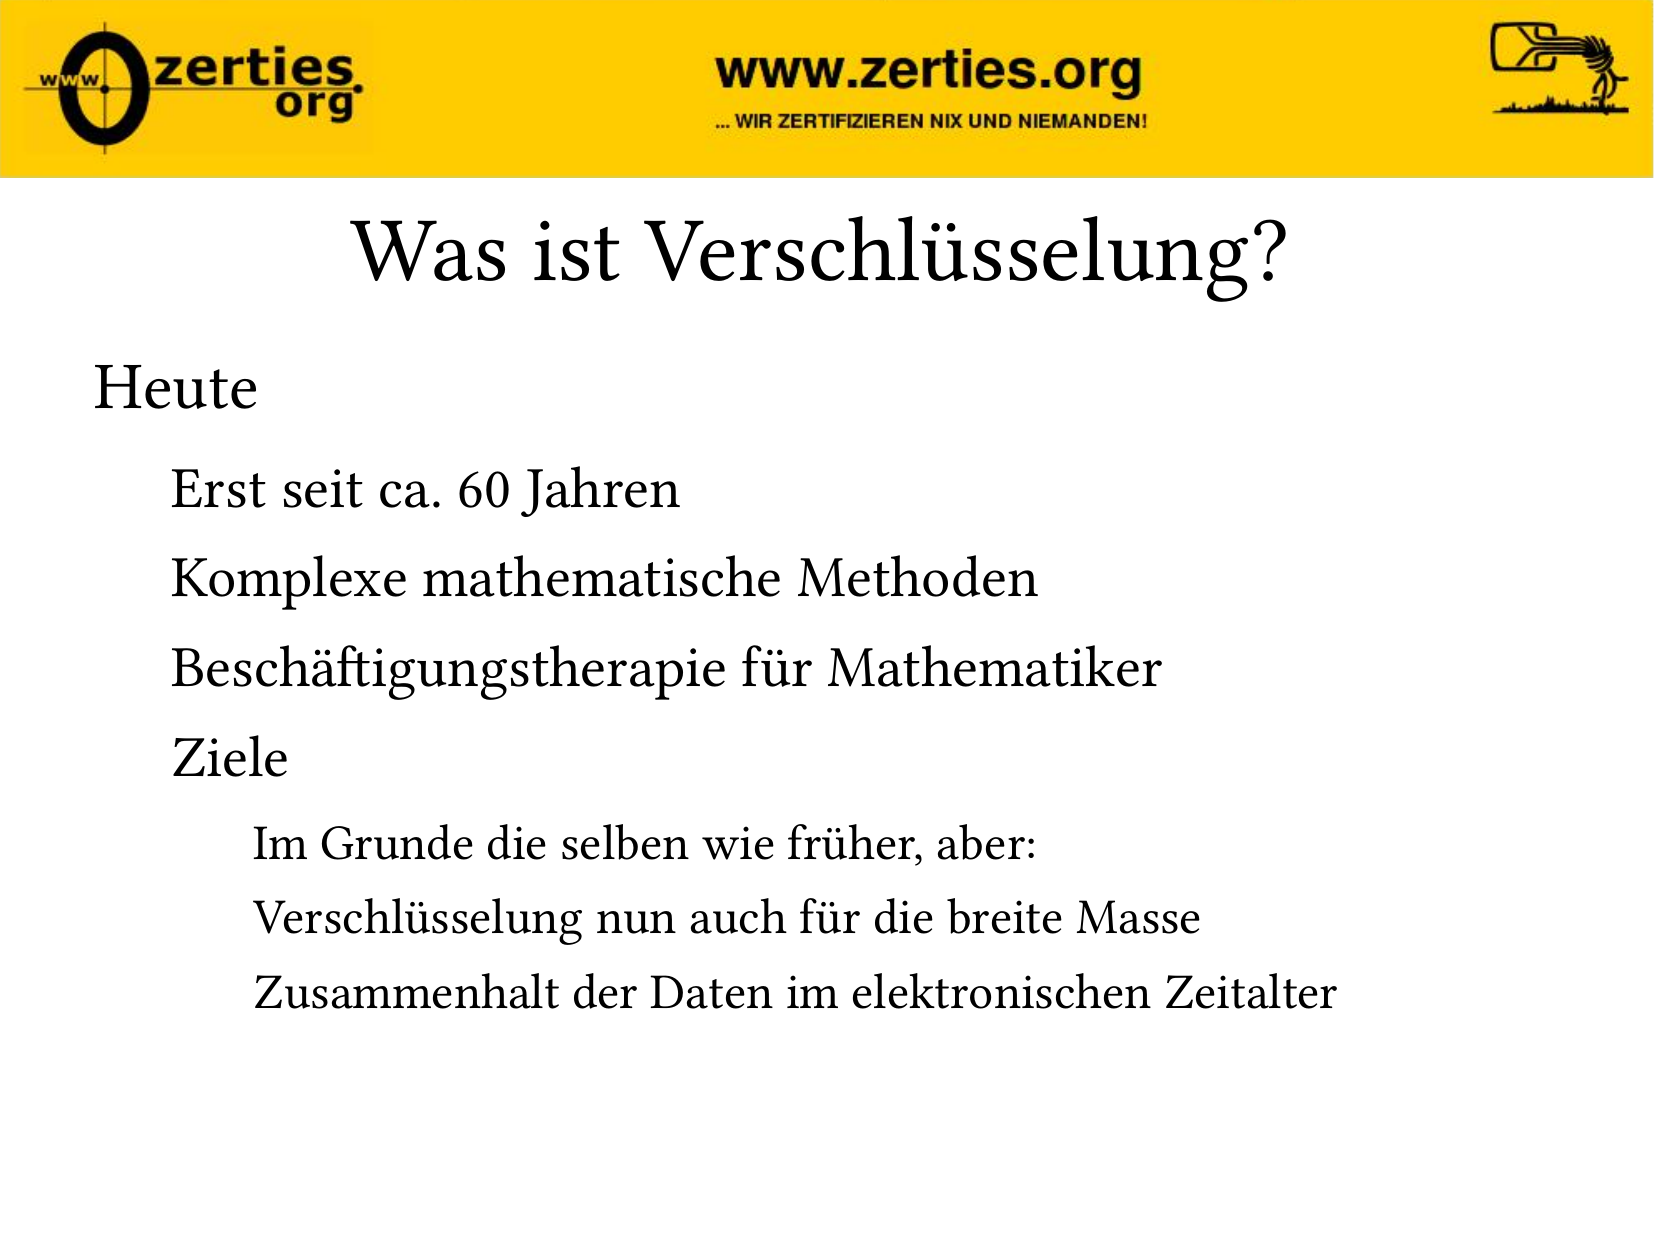

# Was ist Verschlüsselung?
Heute
Erst seit ca. 60 Jahren
Komplexe mathematische Methoden
Beschäftigungstherapie für Mathematiker
Ziele
Im Grunde die selben wie früher, aber:
Verschlüsselung nun auch für die breite Masse
Zusammenhalt der Daten im elektronischen Zeitalter